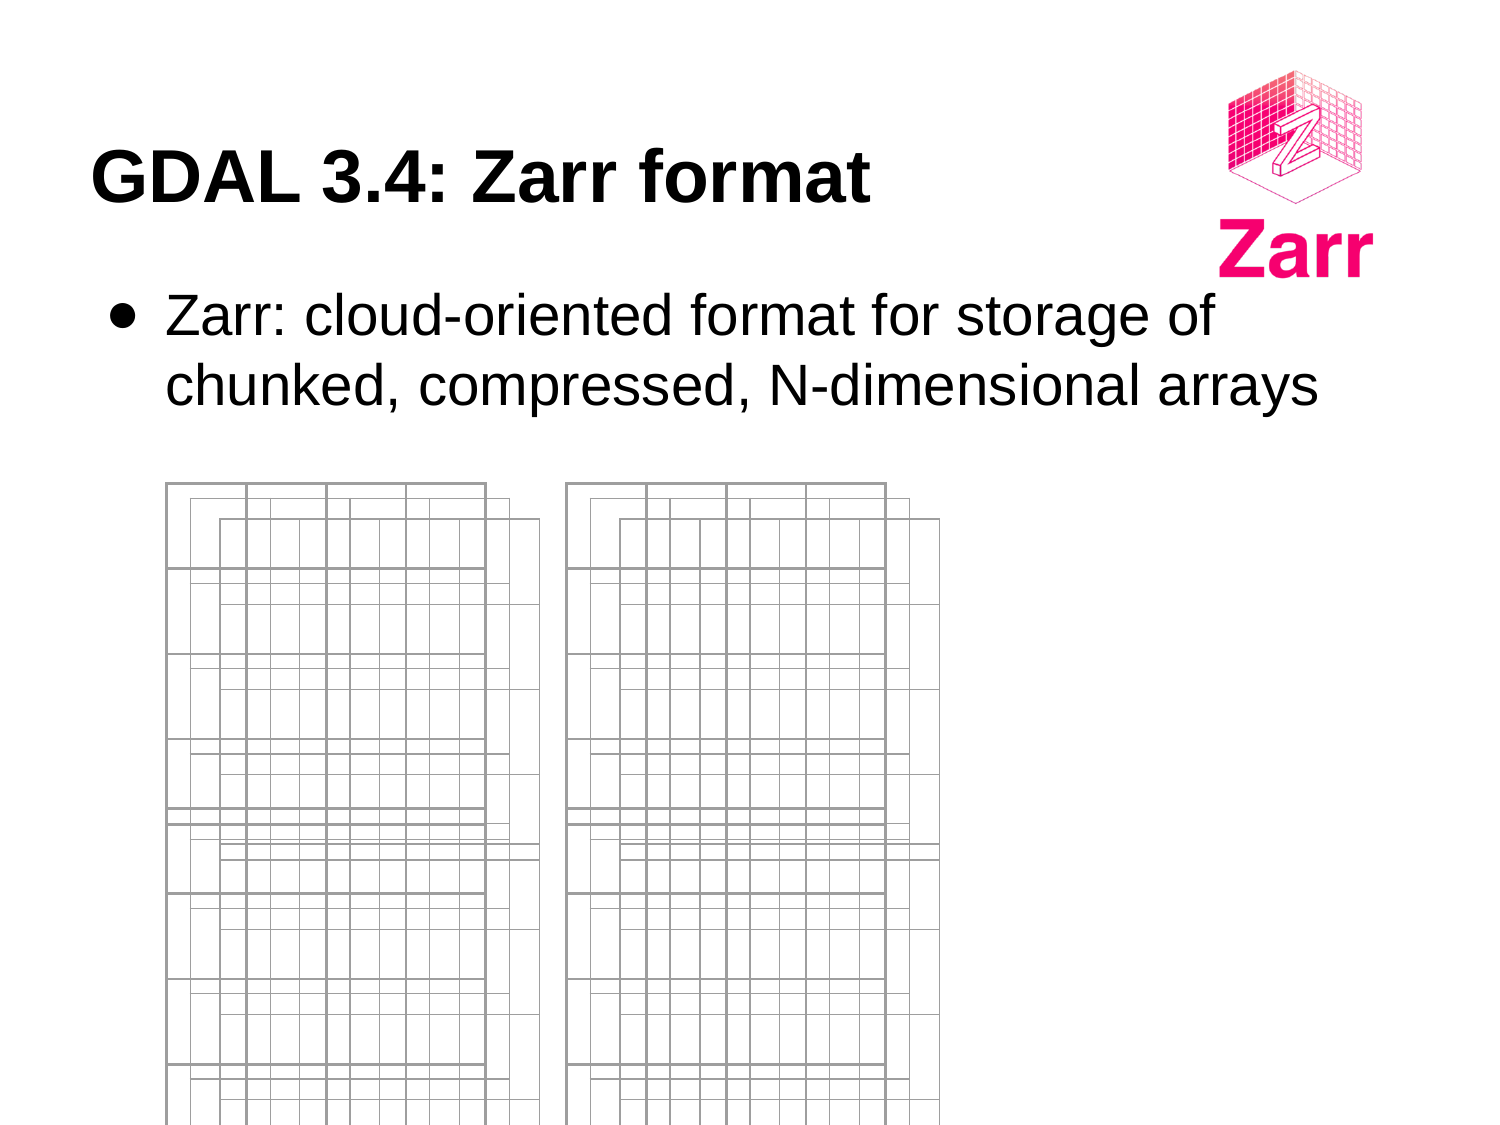

# GDAL 3.4: Zarr format
Zarr: cloud-oriented format for storage of chunked, compressed, N-dimensional arrays
| | | | |
| --- | --- | --- | --- |
| | | | |
| | | | |
| | | | |
| | | | |
| --- | --- | --- | --- |
| | | | |
| | | | |
| | | | |
| | | | |
| --- | --- | --- | --- |
| | | | |
| | | | |
| | | | |
| | | | |
| --- | --- | --- | --- |
| | | | |
| | | | |
| | | | |
| | | | |
| --- | --- | --- | --- |
| | | | |
| | | | |
| | | | |
| | | | |
| --- | --- | --- | --- |
| | | | |
| | | | |
| | | | |
| | | | |
| --- | --- | --- | --- |
| | | | |
| | | | |
| | | | |
| | | | |
| --- | --- | --- | --- |
| | | | |
| | | | |
| | | | |
| | | | |
| --- | --- | --- | --- |
| | | | |
| | | | |
| | | | |
| | | | |
| --- | --- | --- | --- |
| | | | |
| | | | |
| | | | |
| | | | |
| --- | --- | --- | --- |
| | | | |
| | | | |
| | | | |
| | | | |
| --- | --- | --- | --- |
| | | | |
| | | | |
| | | | |